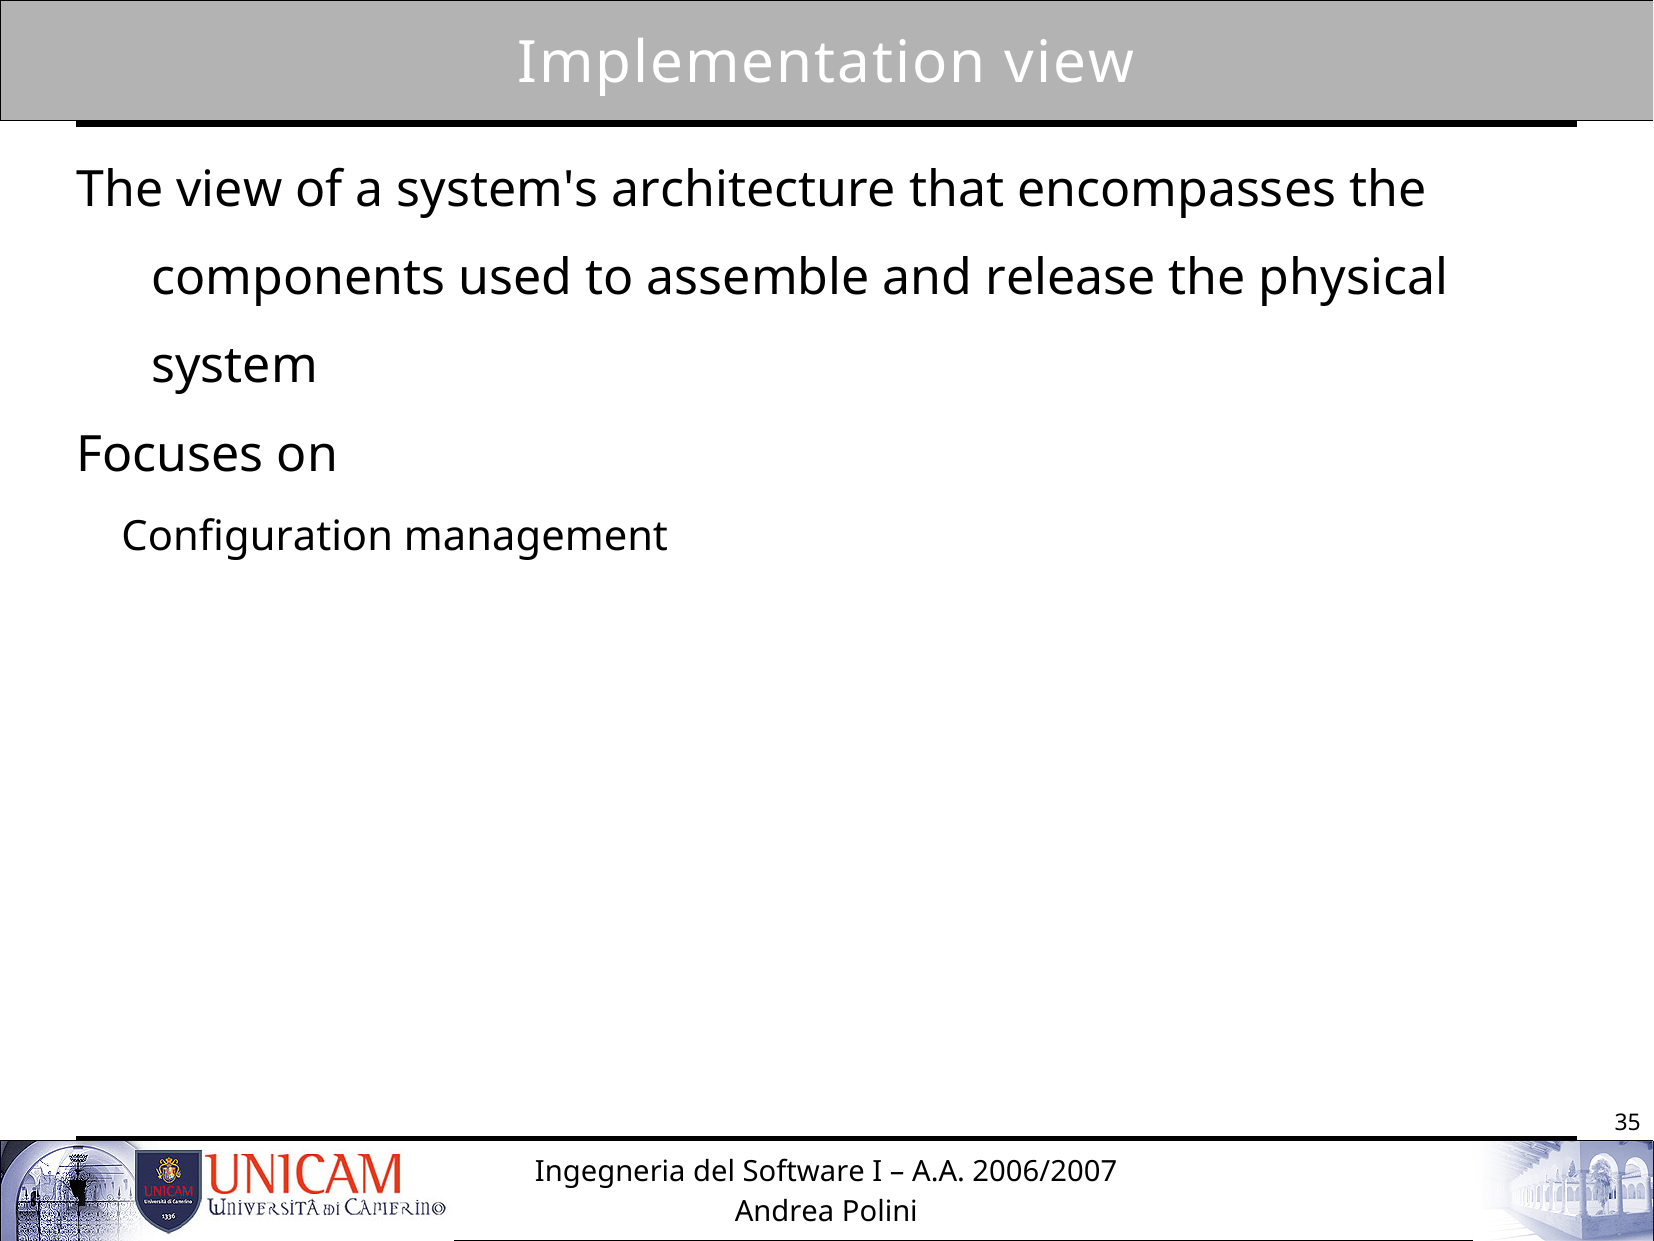

# Implementation view
The view of a system's architecture that encompasses the components used to assemble and release the physical system
Focuses on
Configuration management
35